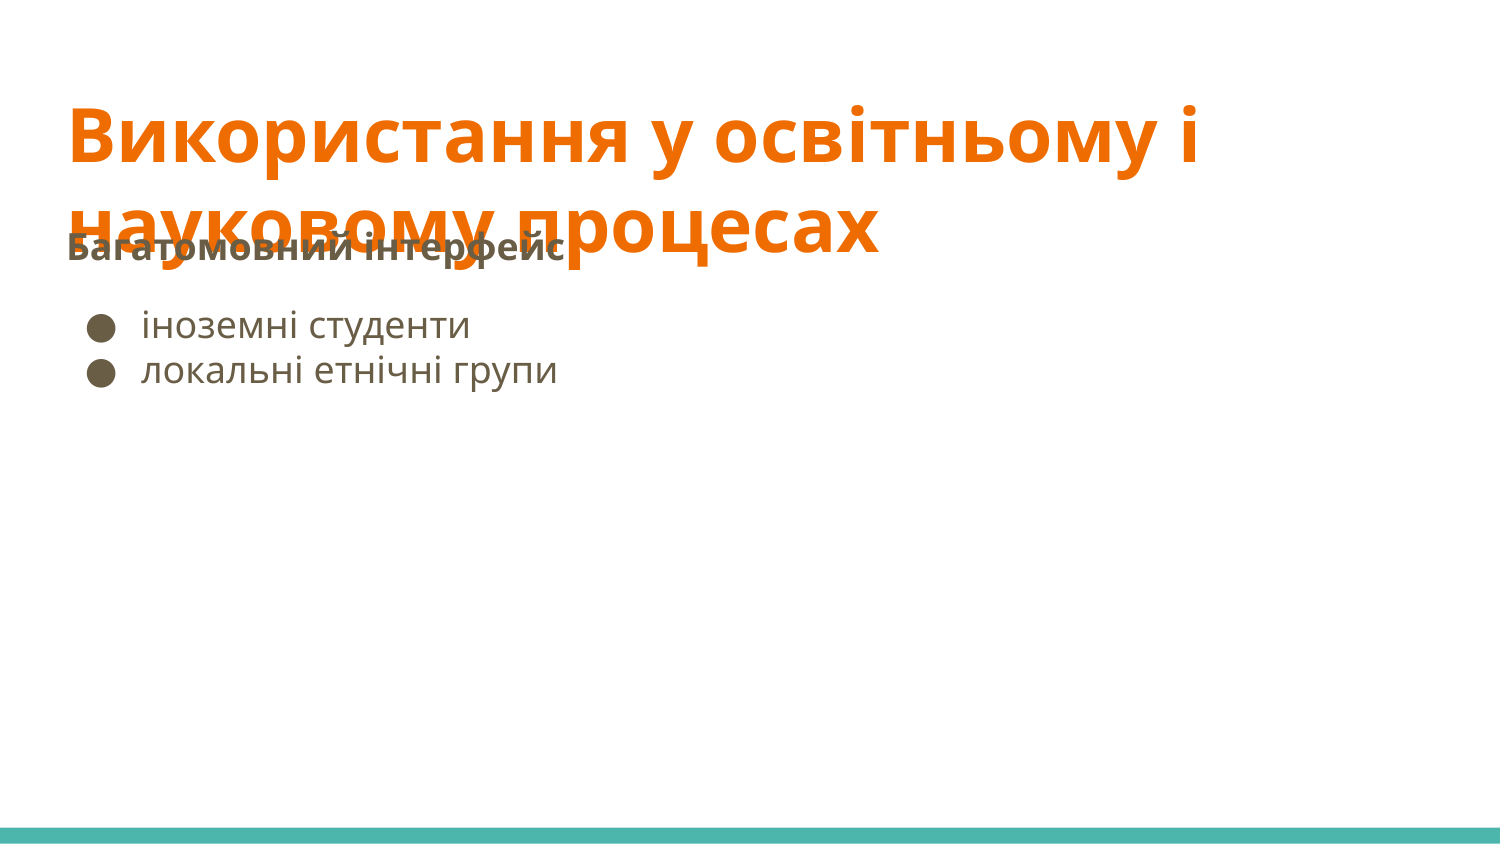

# Використання у освітньому і науковому процесах
Багатомовний інтерфейс
іноземні студенти
локальні етнічні групи